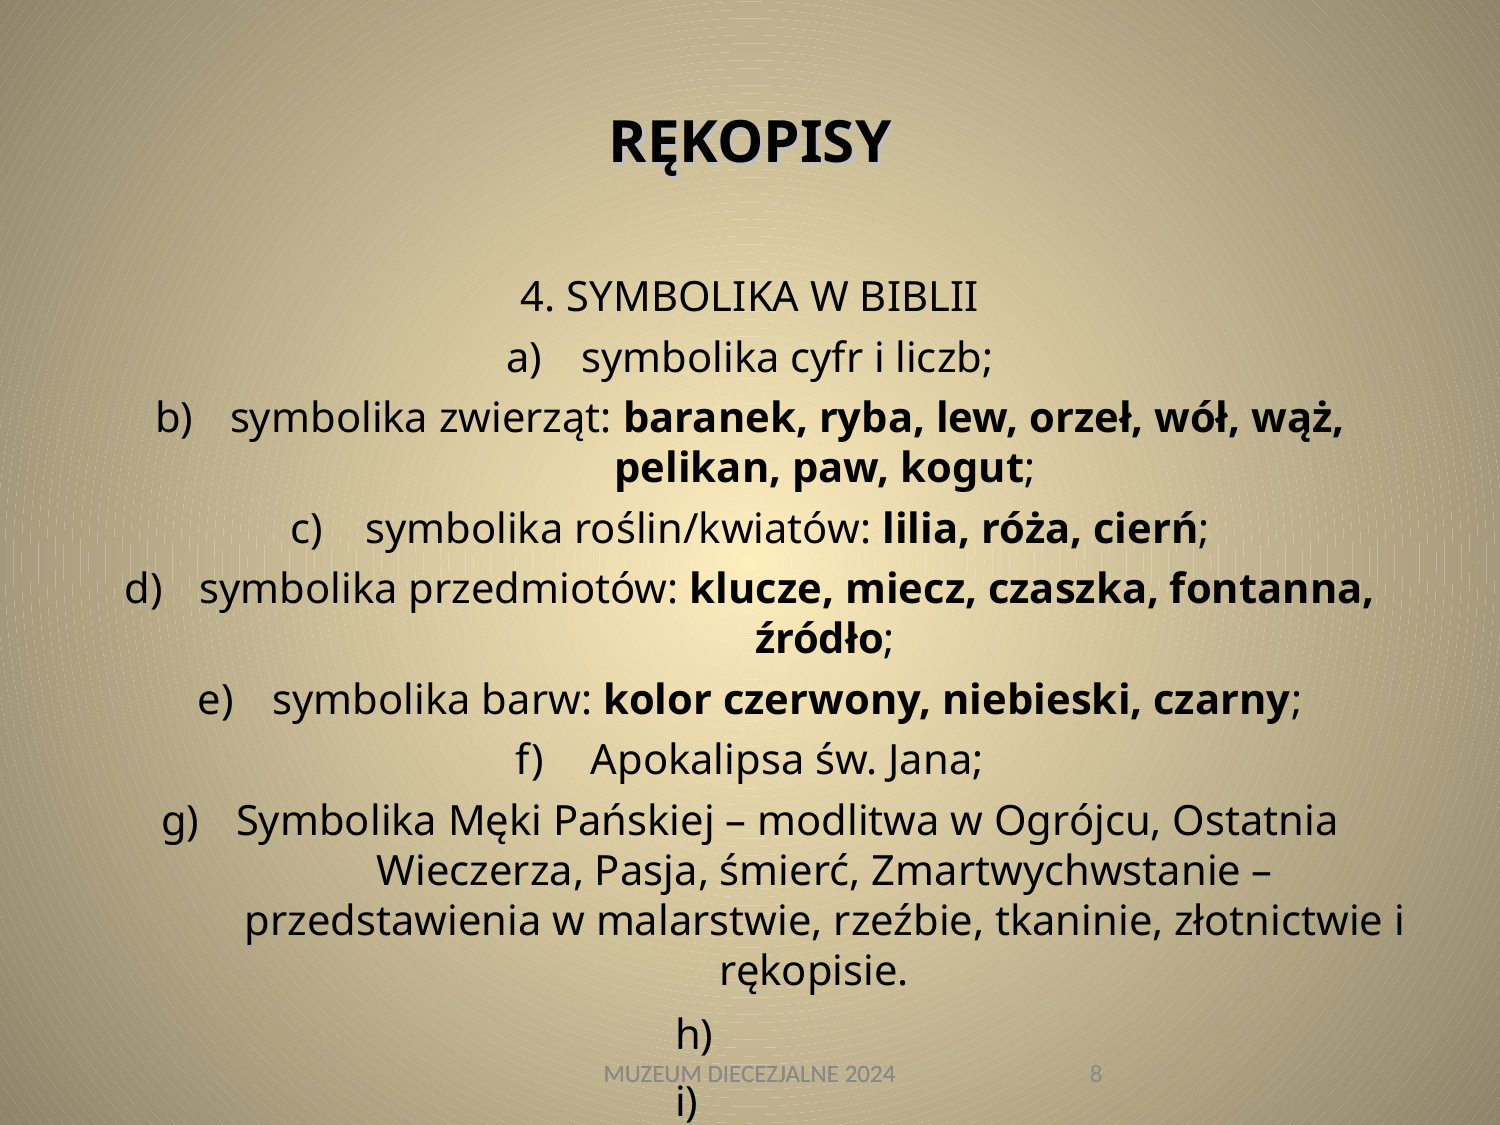

# RĘKOPISY
4. SYMBOLIKA W BIBLII
symbolika cyfr i liczb;
symbolika zwierząt: baranek, ryba, lew, orzeł, wół, wąż, pelikan, paw, kogut;
symbolika roślin/kwiatów: lilia, róża, cierń;
symbolika przedmiotów: klucze, miecz, czaszka, fontanna, źródło;
symbolika barw: kolor czerwony, niebieski, czarny;
Apokalipsa św. Jana;
Symbolika Męki Pańskiej – modlitwa w Ogrójcu, Ostatnia Wieczerza, Pasja, śmierć, Zmartwychwstanie – przedstawienia w malarstwie, rzeźbie, tkaninie, złotnictwie i rękopisie.
MUZEUM DIECEZJALNE 2024
MUZEUM DIECEZJALNE 2024